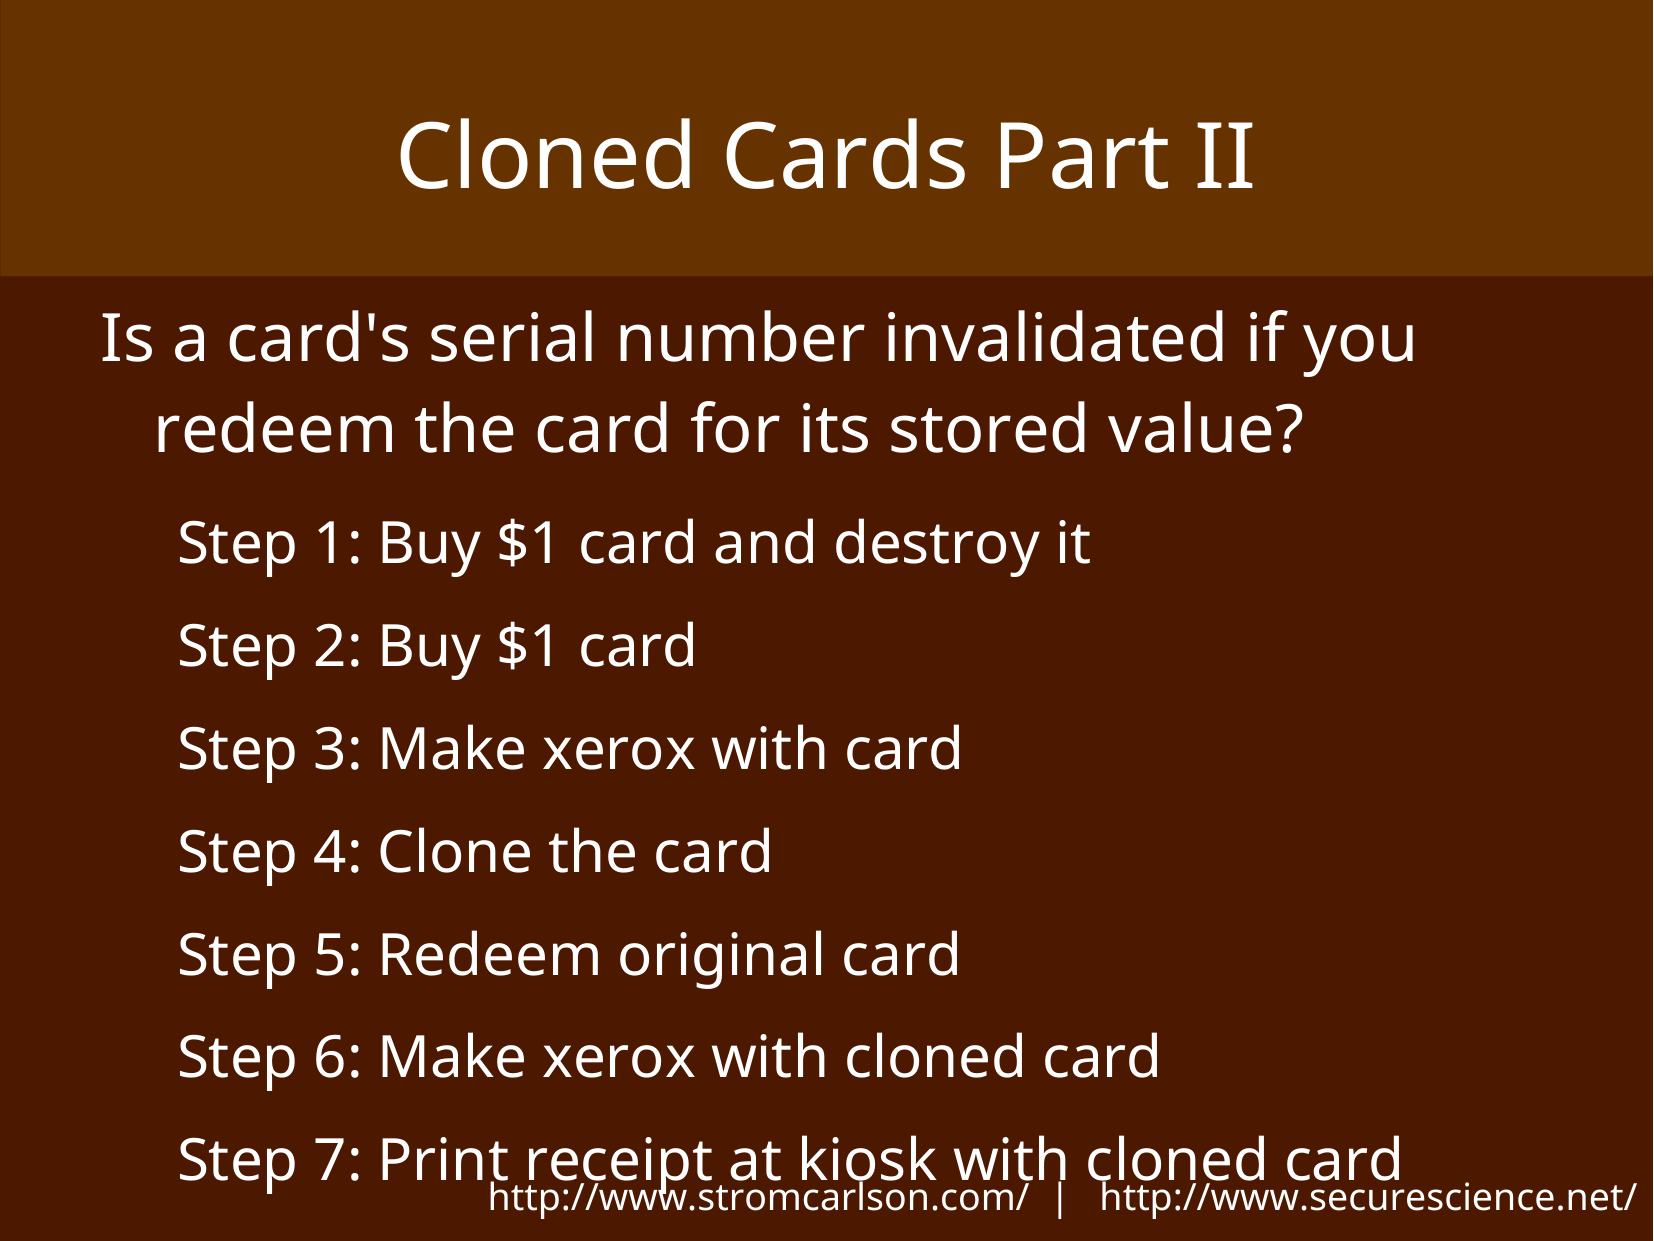

# Cloned Cards Part II
Is a card's serial number invalidated if you redeem the card for its stored value?
Step 1: Buy $1 card and destroy it
Step 2: Buy $1 card
Step 3: Make xerox with card
Step 4: Clone the card
Step 5: Redeem original card
Step 6: Make xerox with cloned card
Step 7: Print receipt at kiosk with cloned card